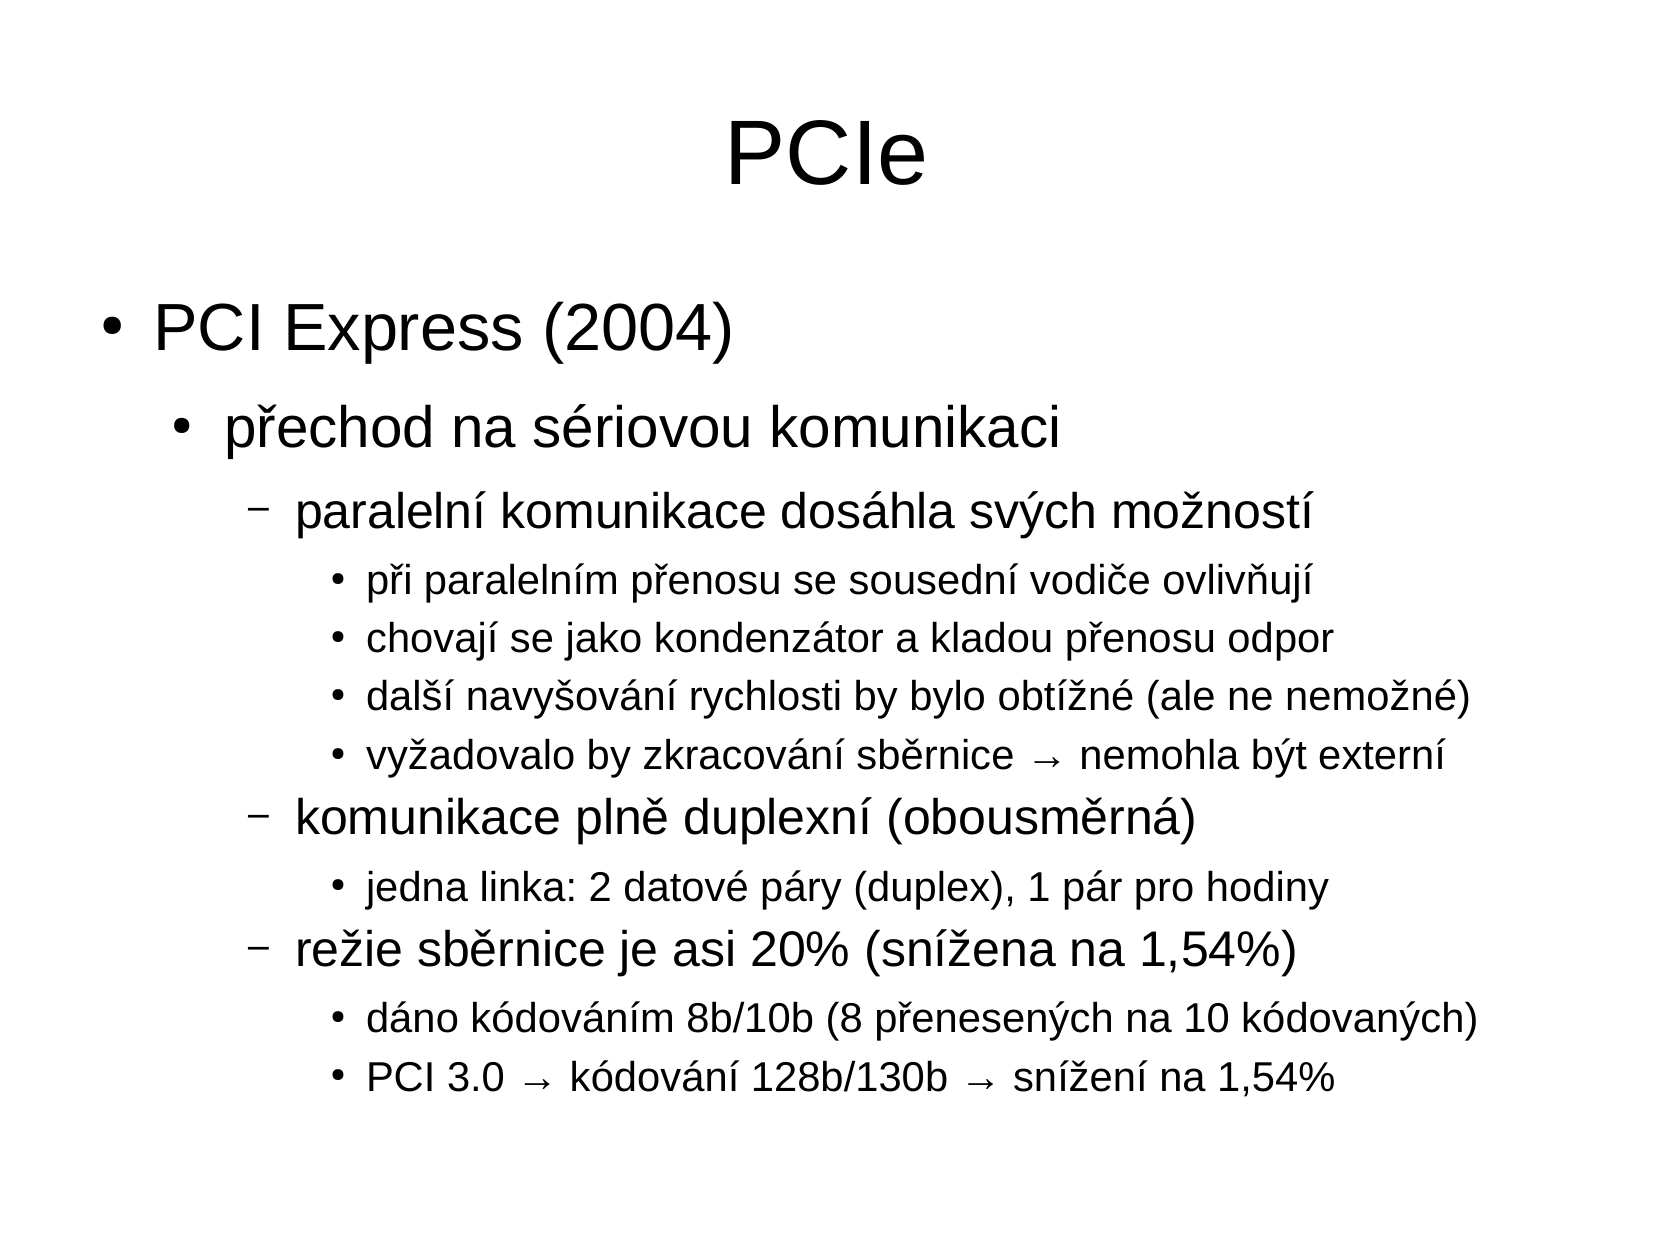

# PCIe
PCI Express (2004)
přechod na sériovou komunikaci
paralelní komunikace dosáhla svých možností
při paralelním přenosu se sousední vodiče ovlivňují
chovají se jako kondenzátor a kladou přenosu odpor
další navyšování rychlosti by bylo obtížné (ale ne nemožné)
vyžadovalo by zkracování sběrnice → nemohla být externí
komunikace plně duplexní (obousměrná)
jedna linka: 2 datové páry (duplex), 1 pár pro hodiny
režie sběrnice je asi 20% (snížena na 1,54%)
dáno kódováním 8b/10b (8 přenesených na 10 kódovaných)
PCI 3.0 → kódování 128b/130b → snížení na 1,54%